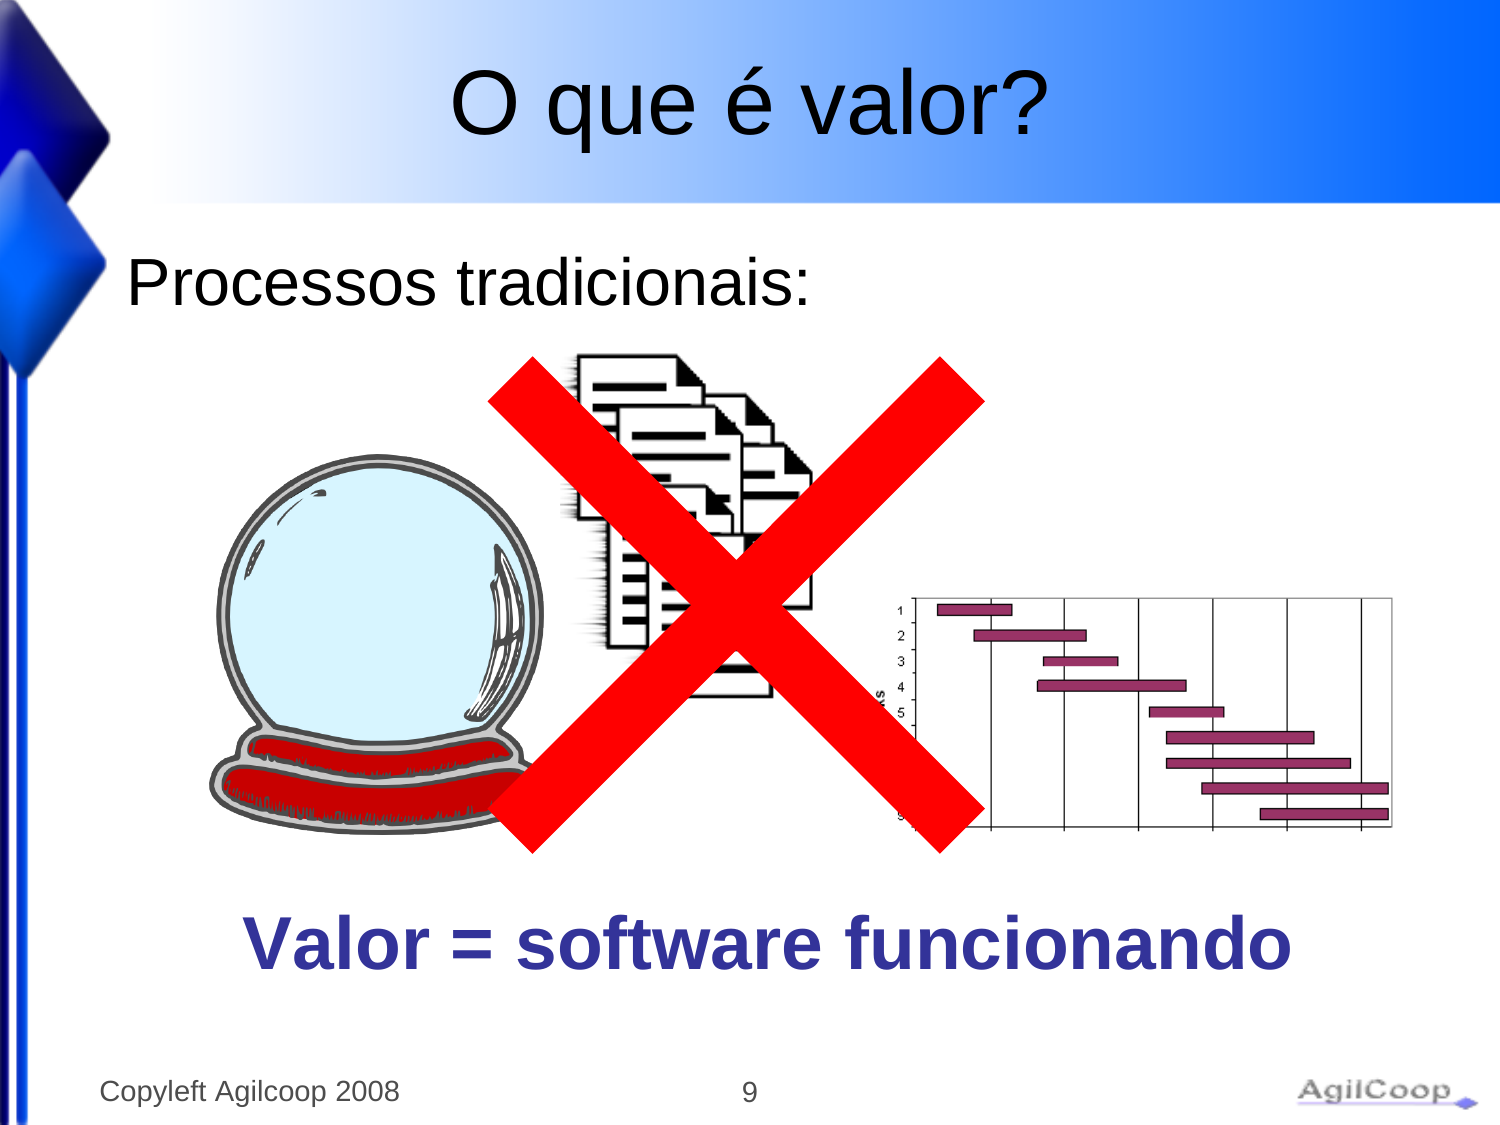

O que é valor?
# Processos tradicionais:
Valor = software funcionando
9